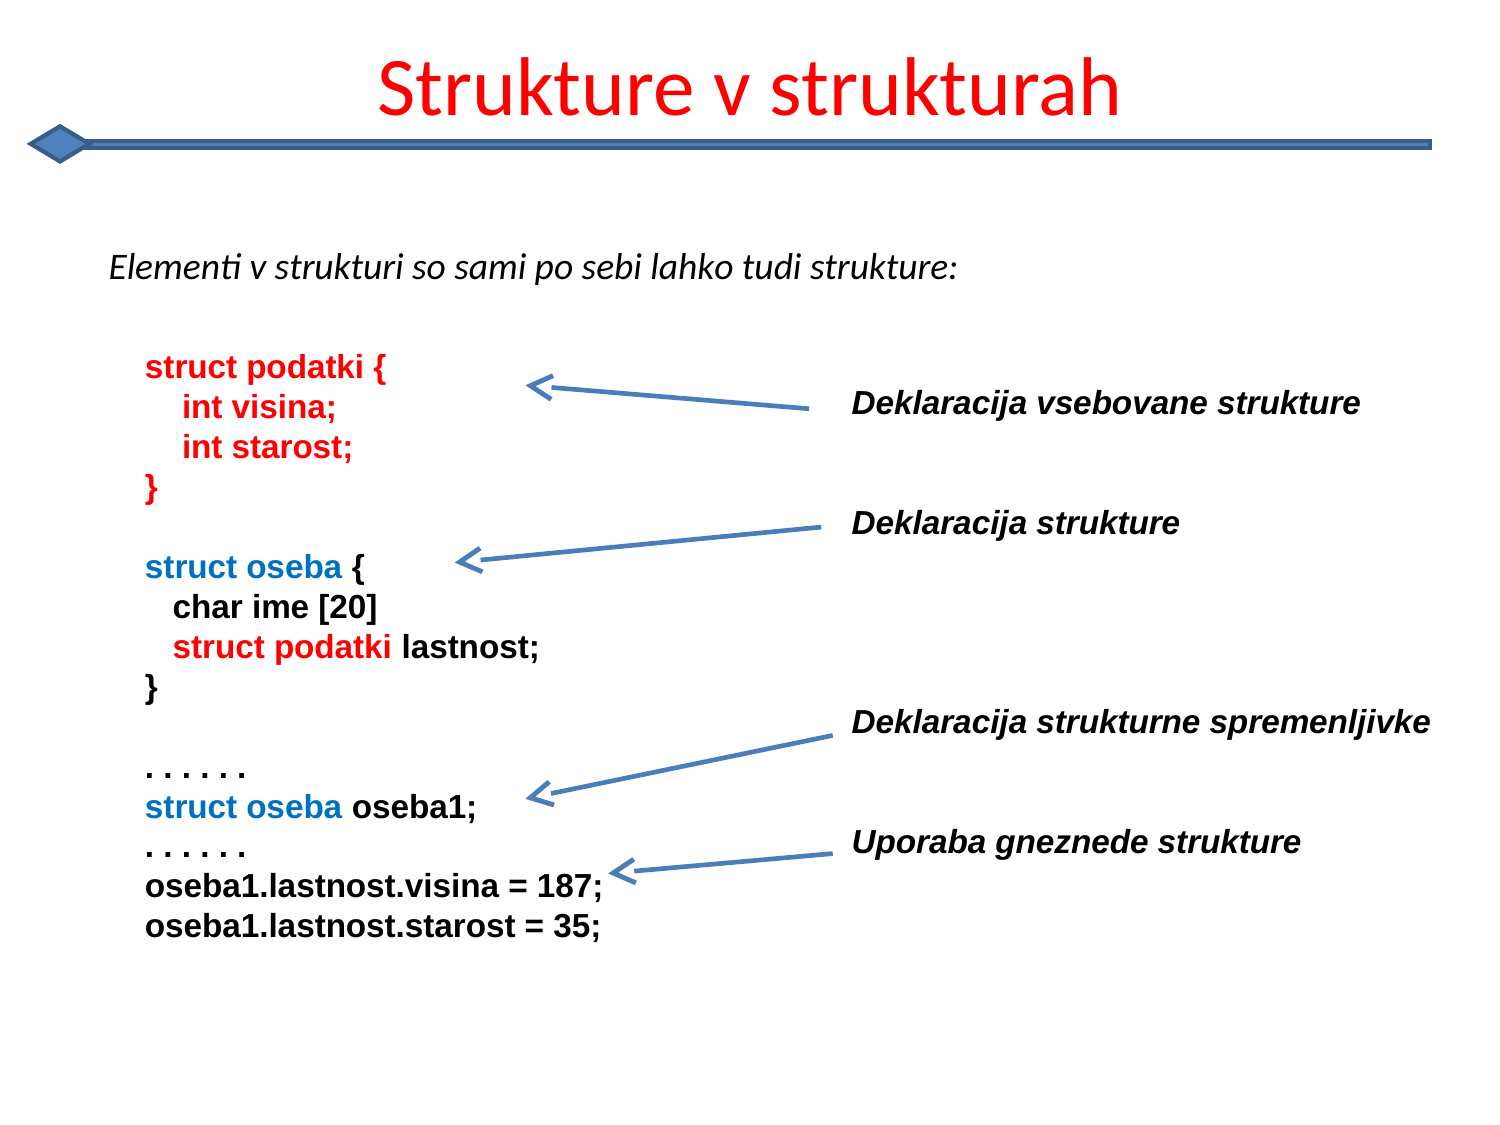

# Strukture v strukturah
Elementi v strukturi so sami po sebi lahko tudi strukture:
struct podatki {
 int visina;
 int starost;
}
struct oseba {
 char ime [20]
 struct podatki lastnost;
}
. . . . . .
struct oseba oseba1;
. . . . . .
oseba1.lastnost.visina = 187;
oseba1.lastnost.starost = 35;
Deklaracija vsebovane strukture
Deklaracija strukture
Deklaracija strukturne spremenljivke
Uporaba gneznede strukture